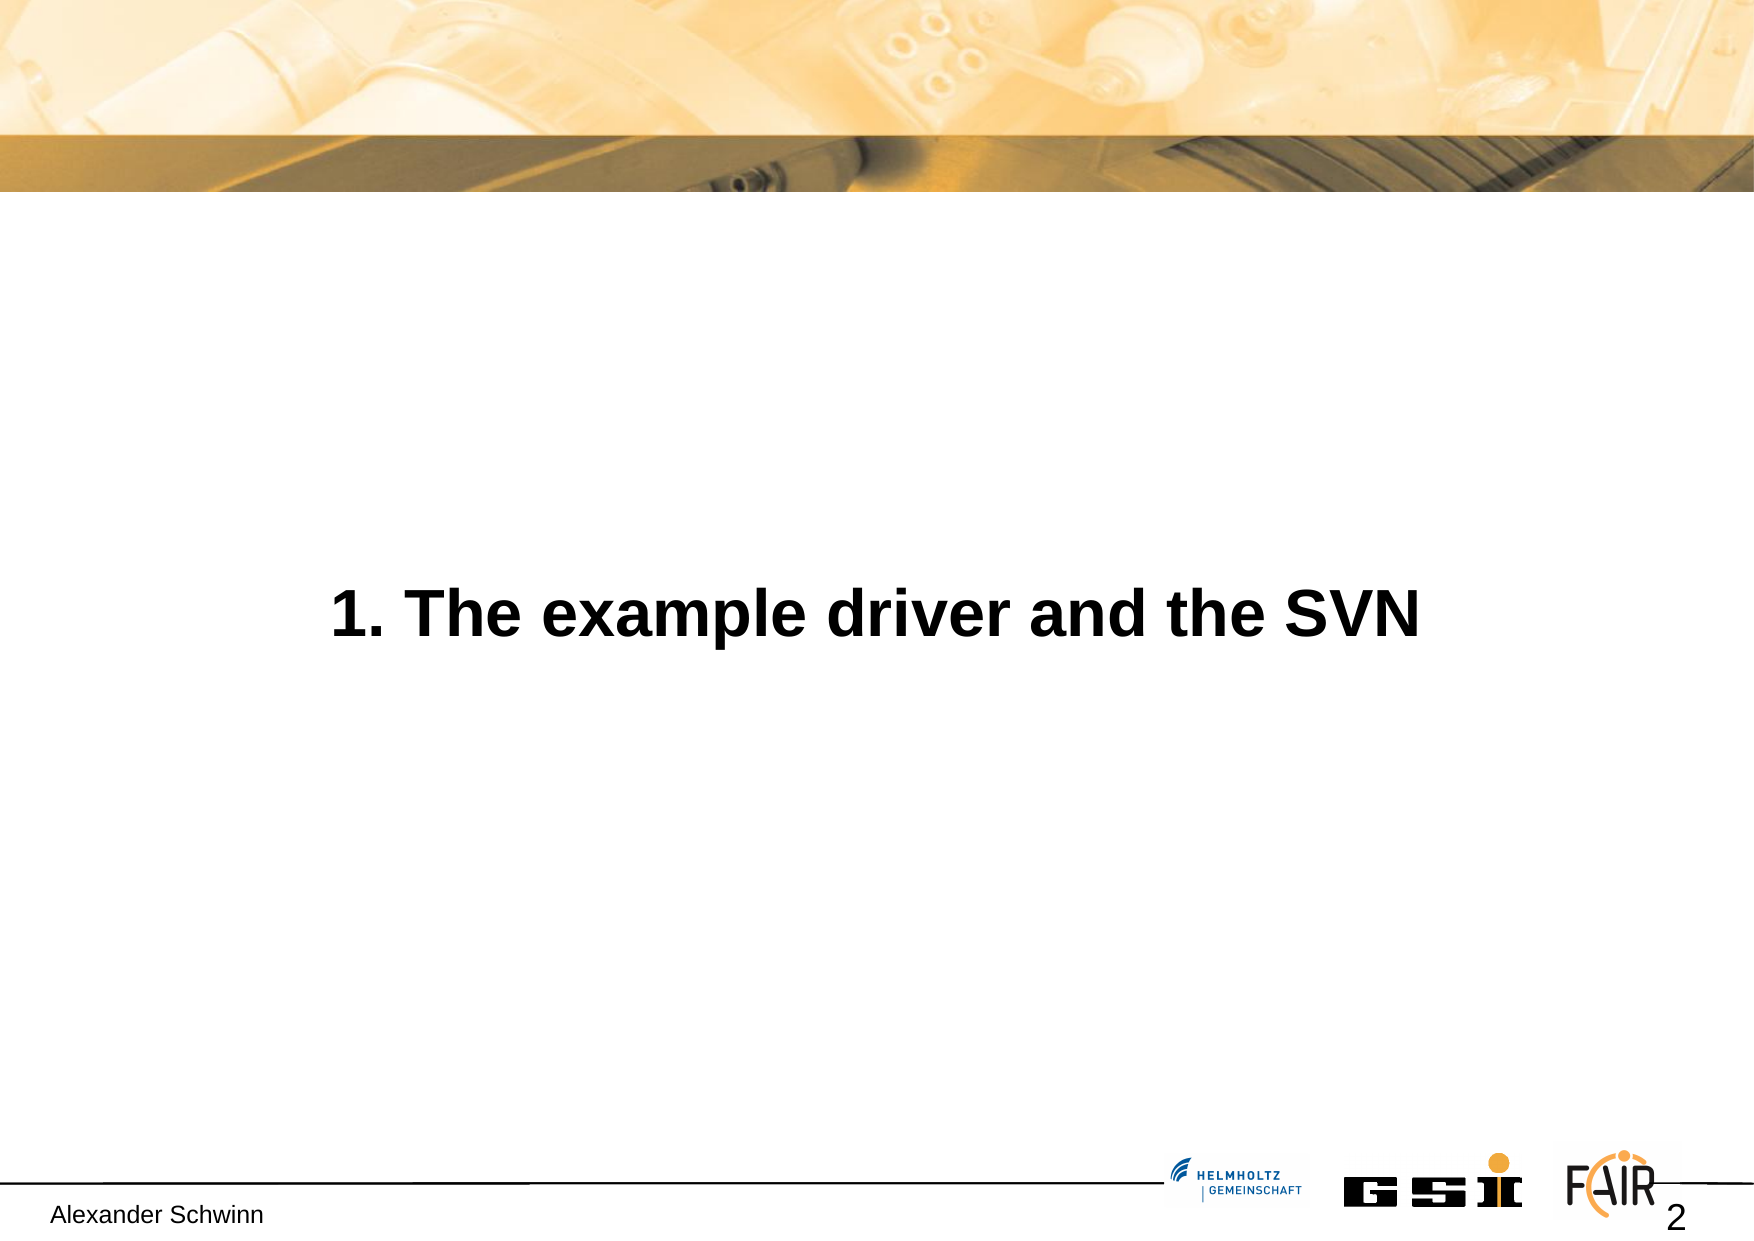

# 1. The example driver and the SVN
2